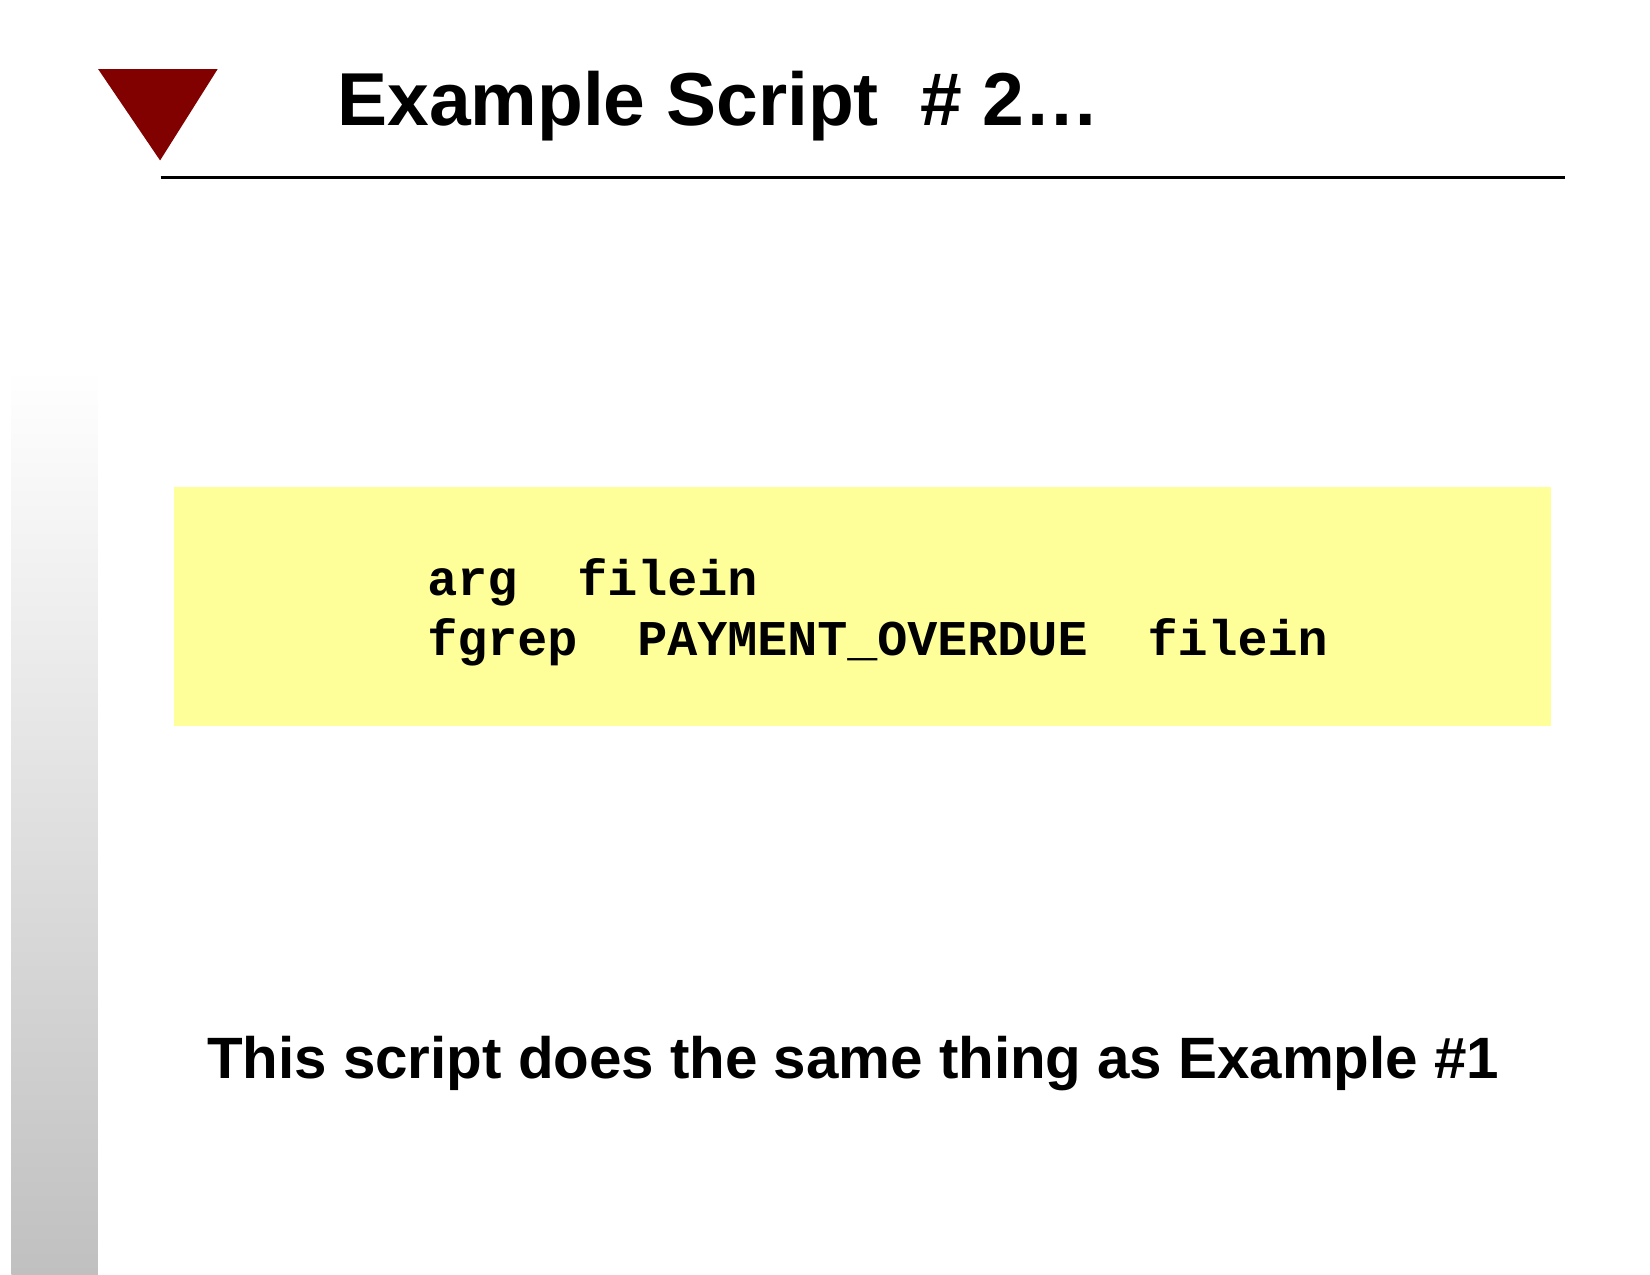

Example Script # 2…
arg filein
fgrep PAYMENT_OVERDUE filein
 This script does the same thing as Example #1